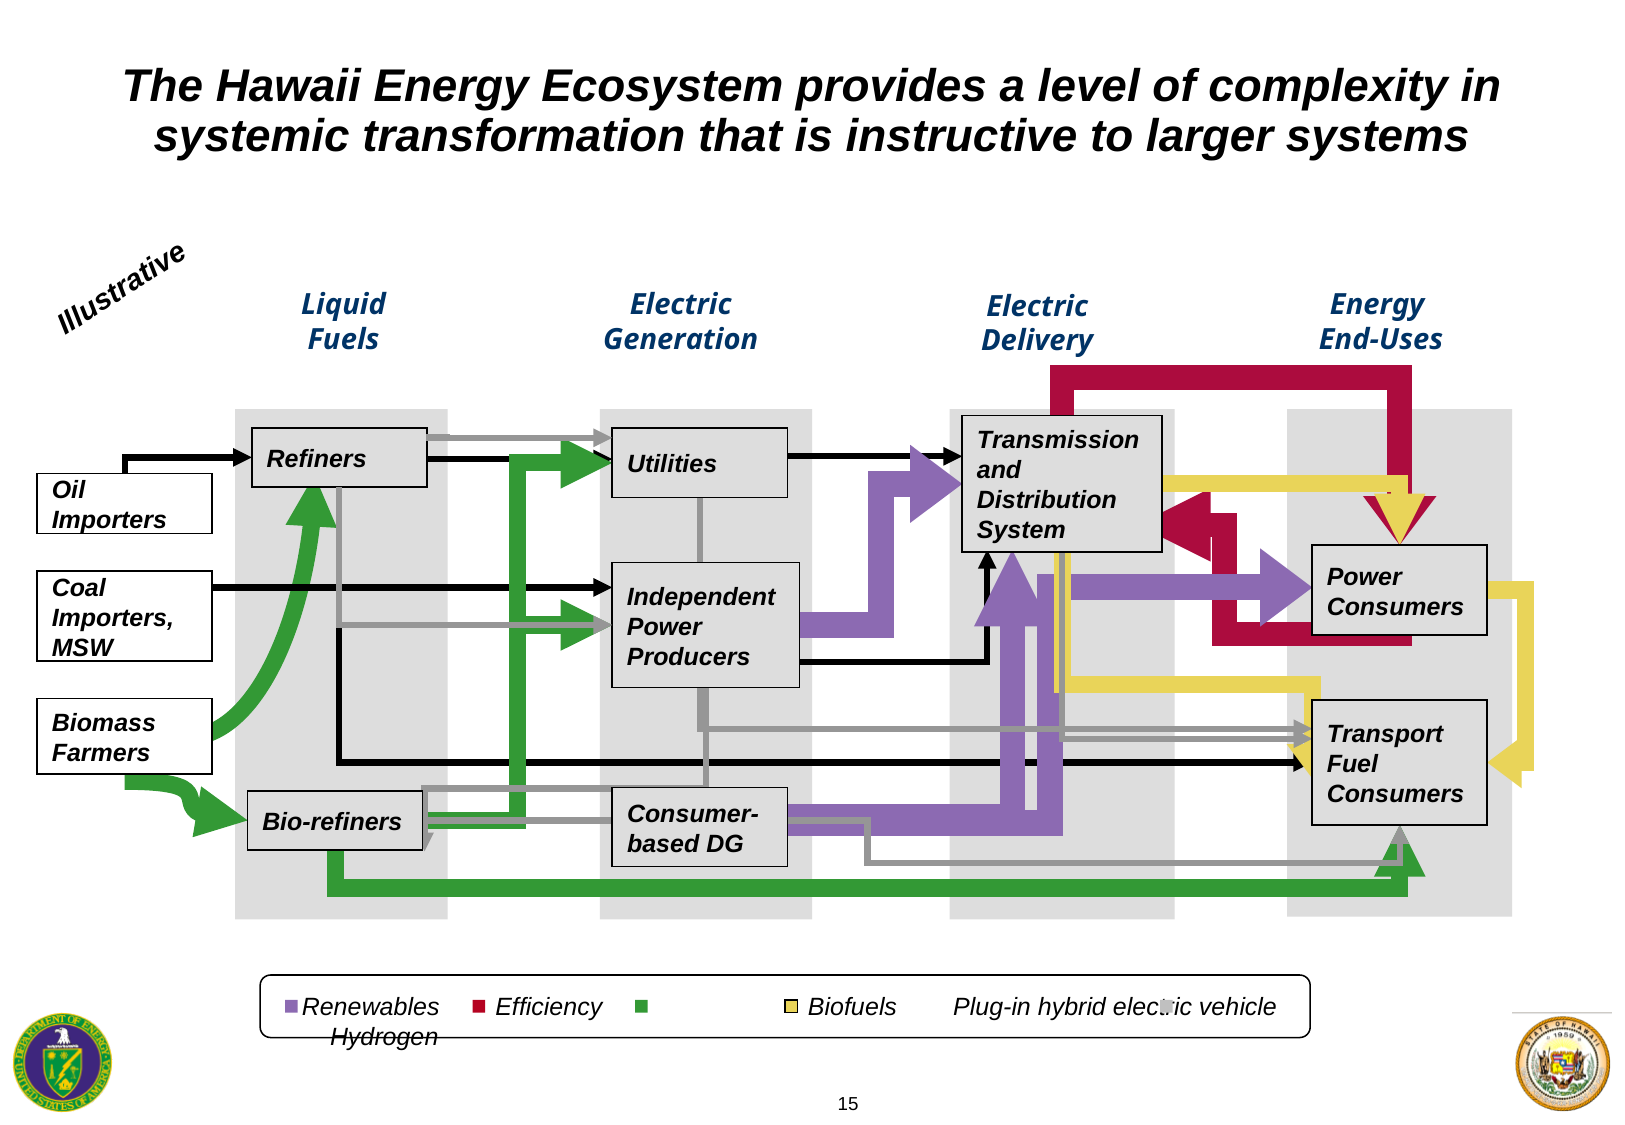

The Hawaii Energy Ecosystem provides a level of complexity in systemic transformation that is instructive to larger systems
Illustrative
Liquid
Fuels
Electric Generation
Energy
End-Uses
Electric
Delivery
Transmission and Distribution System
Refiners
Utilities
Oil Importers
Power Consumers
Independent Power Producers
Coal Importers, MSW
Biomass Farmers
Transport Fuel Consumers
Consumer-based DG
Bio-refiners
Renewables Efficiency	 Biofuels Plug-in hybrid electric vehicle Hydrogen